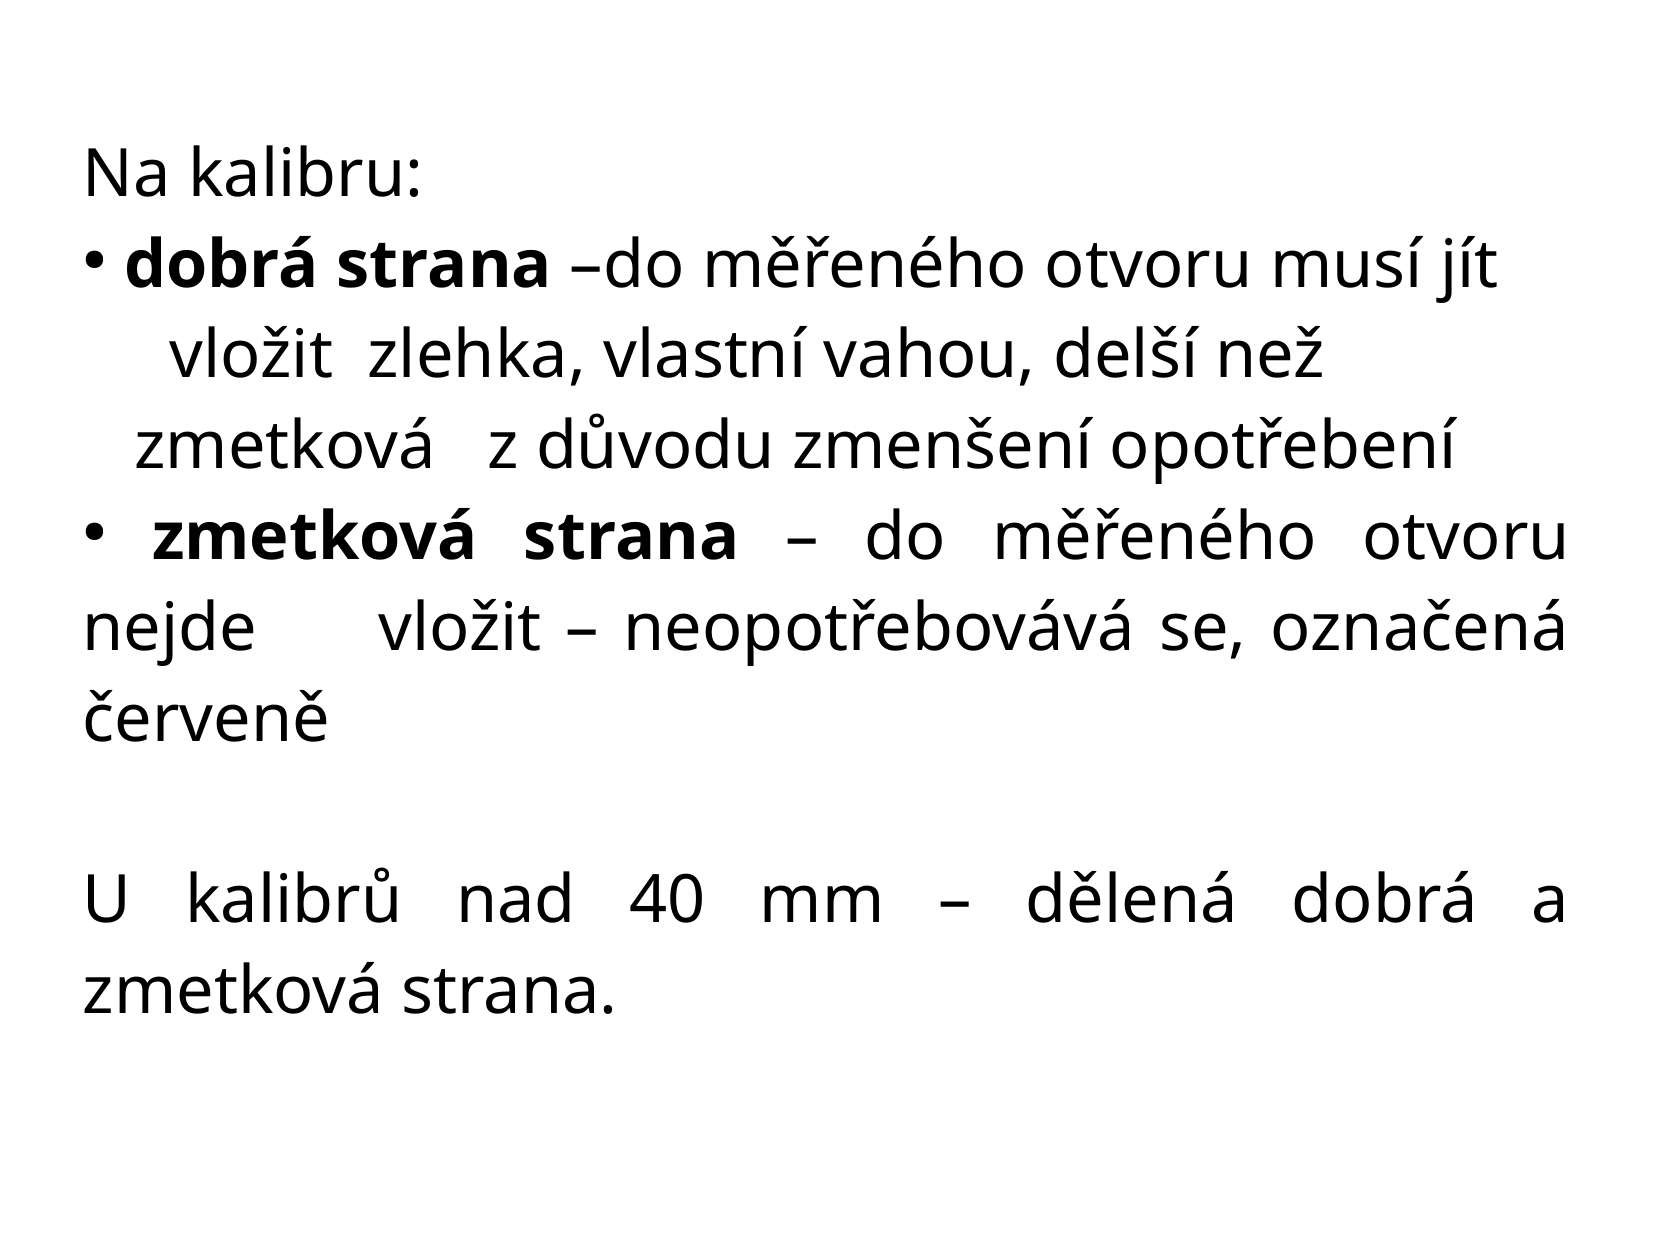

# Na kalibru:
 dobrá strana –do měřeného otvoru musí jít vložit zlehka, vlastní vahou, delší než zmetková z důvodu zmenšení opotřebení
 zmetková strana – do měřeného otvoru nejde vložit – neopotřebovává se, označená červeně
U kalibrů nad 40 mm – dělená dobrá a zmetková strana.